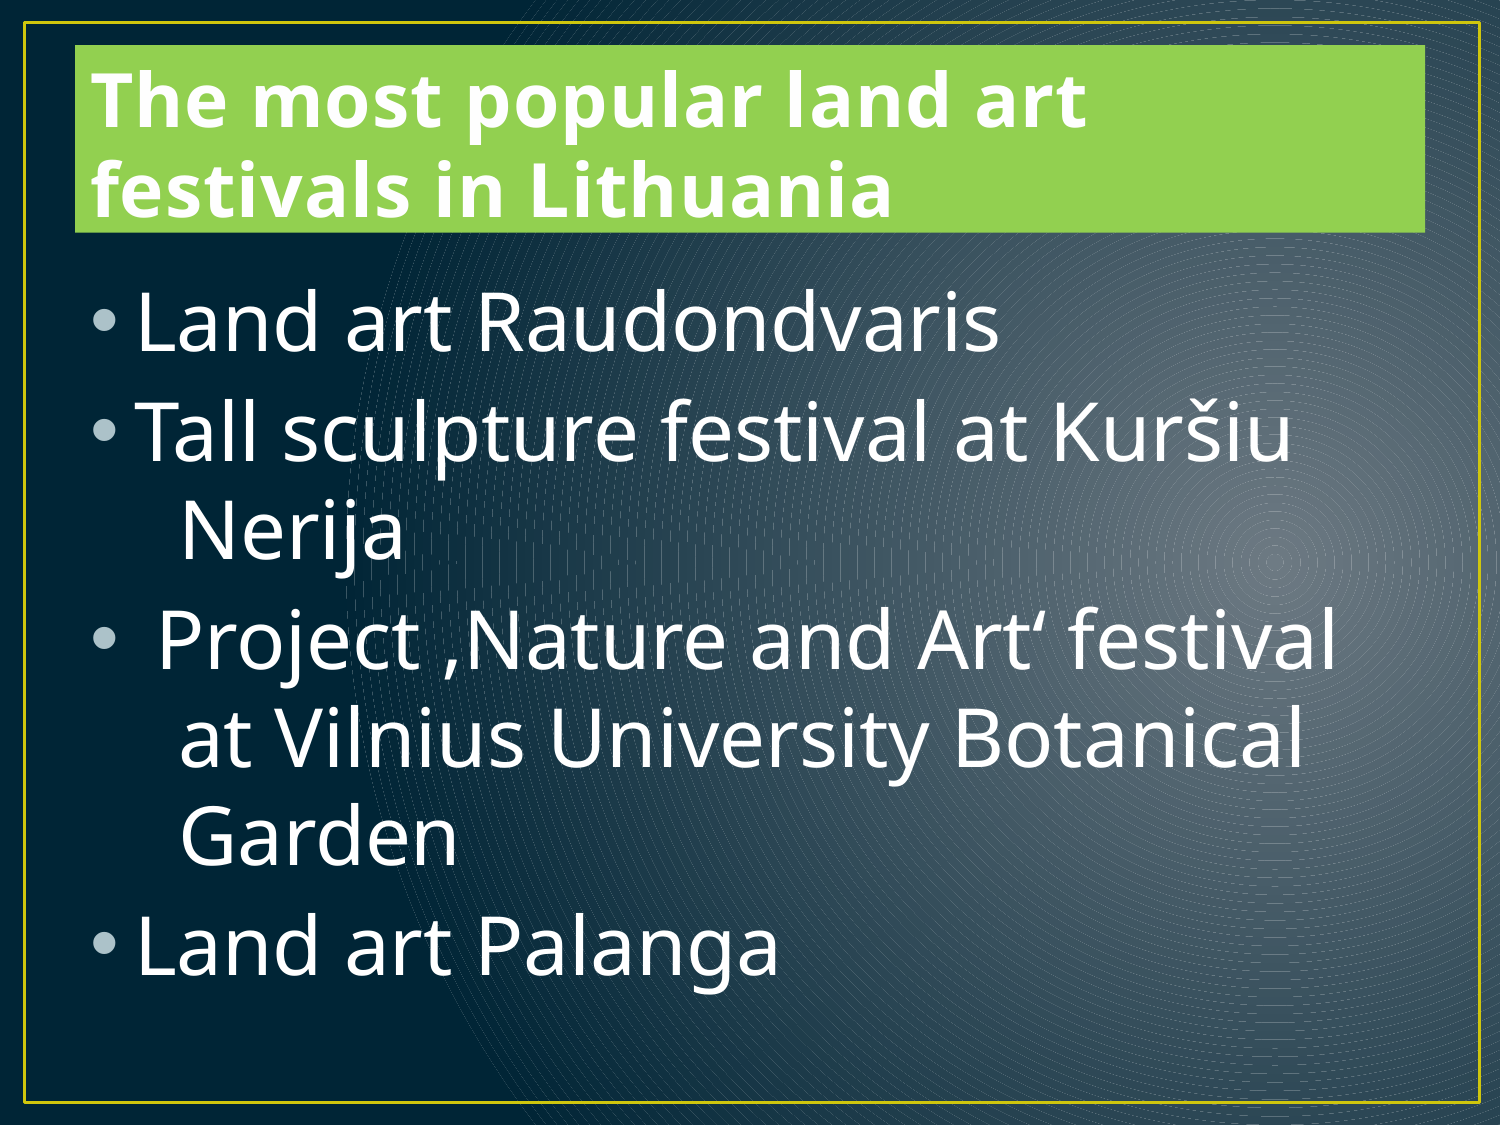

# The most popular land art festivals in Lithuania
Land art Raudondvaris
Tall sculpture festival at Kuršiu Nerija
 Project ‚Nature and Art‘ festival at Vilnius University Botanical Garden
Land art Palanga